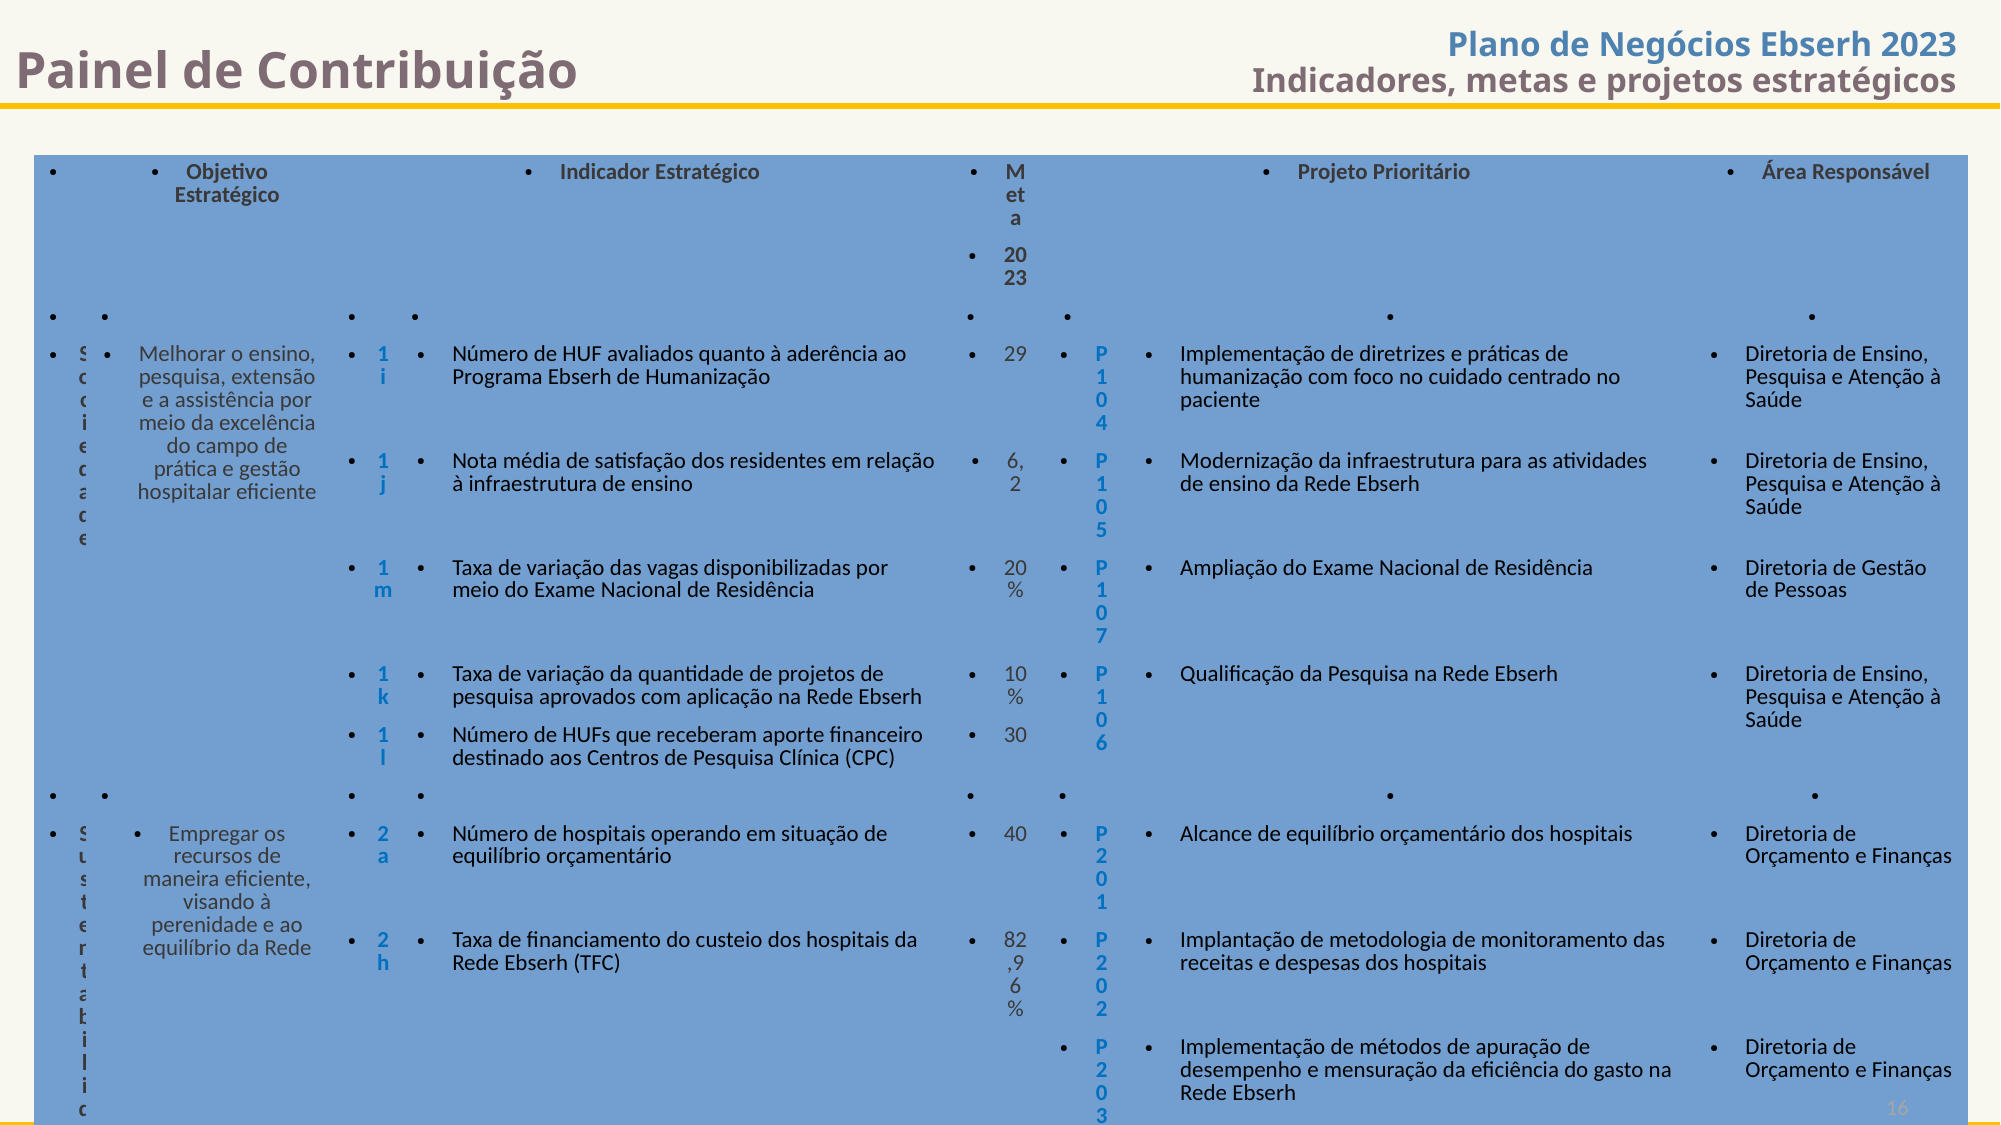

Painel de Contribuição
Plano de Negócios Ebserh 2023
Indicadores, metas e projetos estratégicos
| | Objetivo Estratégico | Indicador Estratégico | | Meta | Projeto Prioritário | | Área Responsável |
| --- | --- | --- | --- | --- | --- | --- | --- |
| | | | | 2023 | | | |
| | | | | | | | |
| Sociedade | Melhorar o ensino, pesquisa, extensão e a assistência por meio da excelência do campo de prática e gestão hospitalar eficiente | 1i | Número de HUF avaliados quanto à aderência ao Programa Ebserh de Humanização | 29 | P104 | Implementação de diretrizes e práticas de humanização com foco no cuidado centrado no paciente | Diretoria de Ensino, Pesquisa e Atenção à Saúde |
| | | 1j | Nota média de satisfação dos residentes em relação à infraestrutura de ensino | 6,2 | P105 | Modernização da infraestrutura para as atividades de ensino da Rede Ebserh | Diretoria de Ensino, Pesquisa e Atenção à Saúde |
| | | 1m | Taxa de variação das vagas disponibilizadas por meio do Exame Nacional de Residência | 20% | P107 | Ampliação do Exame Nacional de Residência | Diretoria de Gestão de Pessoas |
| | | 1k | Taxa de variação da quantidade de projetos de pesquisa aprovados com aplicação na Rede Ebserh | 10% | P106 | Qualificação da Pesquisa na Rede Ebserh | Diretoria de Ensino, Pesquisa e Atenção à Saúde |
| | | 1l | Número de HUFs que receberam aporte financeiro destinado aos Centros de Pesquisa Clínica (CPC) | 30 | | | |
| | | | | | | | |
| Sustentabilidade | Empregar os recursos de maneira eficiente, visando à perenidade e ao equilíbrio da Rede | 2a | Número de hospitais operando em situação de equilíbrio orçamentário | 40 | P201 | Alcance de equilíbrio orçamentário dos hospitais | Diretoria de Orçamento e Finanças |
| | | 2h | Taxa de financiamento do custeio dos hospitais da Rede Ebserh (TFC) | 82,96% | P202 | Implantação de metodologia de monitoramento das receitas e despesas dos hospitais | Diretoria de Orçamento e Finanças |
| | | | | | P203 | Implementação de métodos de apuração de desempenho e mensuração da eficiência do gasto na Rede Ebserh | Diretoria de Orçamento e Finanças |
| | | 2c | Taxa de representatividade de compras centralizadas | 7% | P207 | Central de compras da Rede Ebserh | Diretoria de Administração e Infraestrutura |
| | | 2f | Percentual de Conformidade Ambiental Hospitalar (PCAH) | >70% | P206 | Estruturação do programa de gestão ambiental | Vice-Presidência |
| | | 2g | Número de HUFs com o quadro de pessoal das áreas administrativas dimensionado | 10 | P208 | Implementação da metodologia de dimensionamento de pessoal das áreas administrativas | Diretoria de Gestão de Pessoas |
| | | | | | | | |